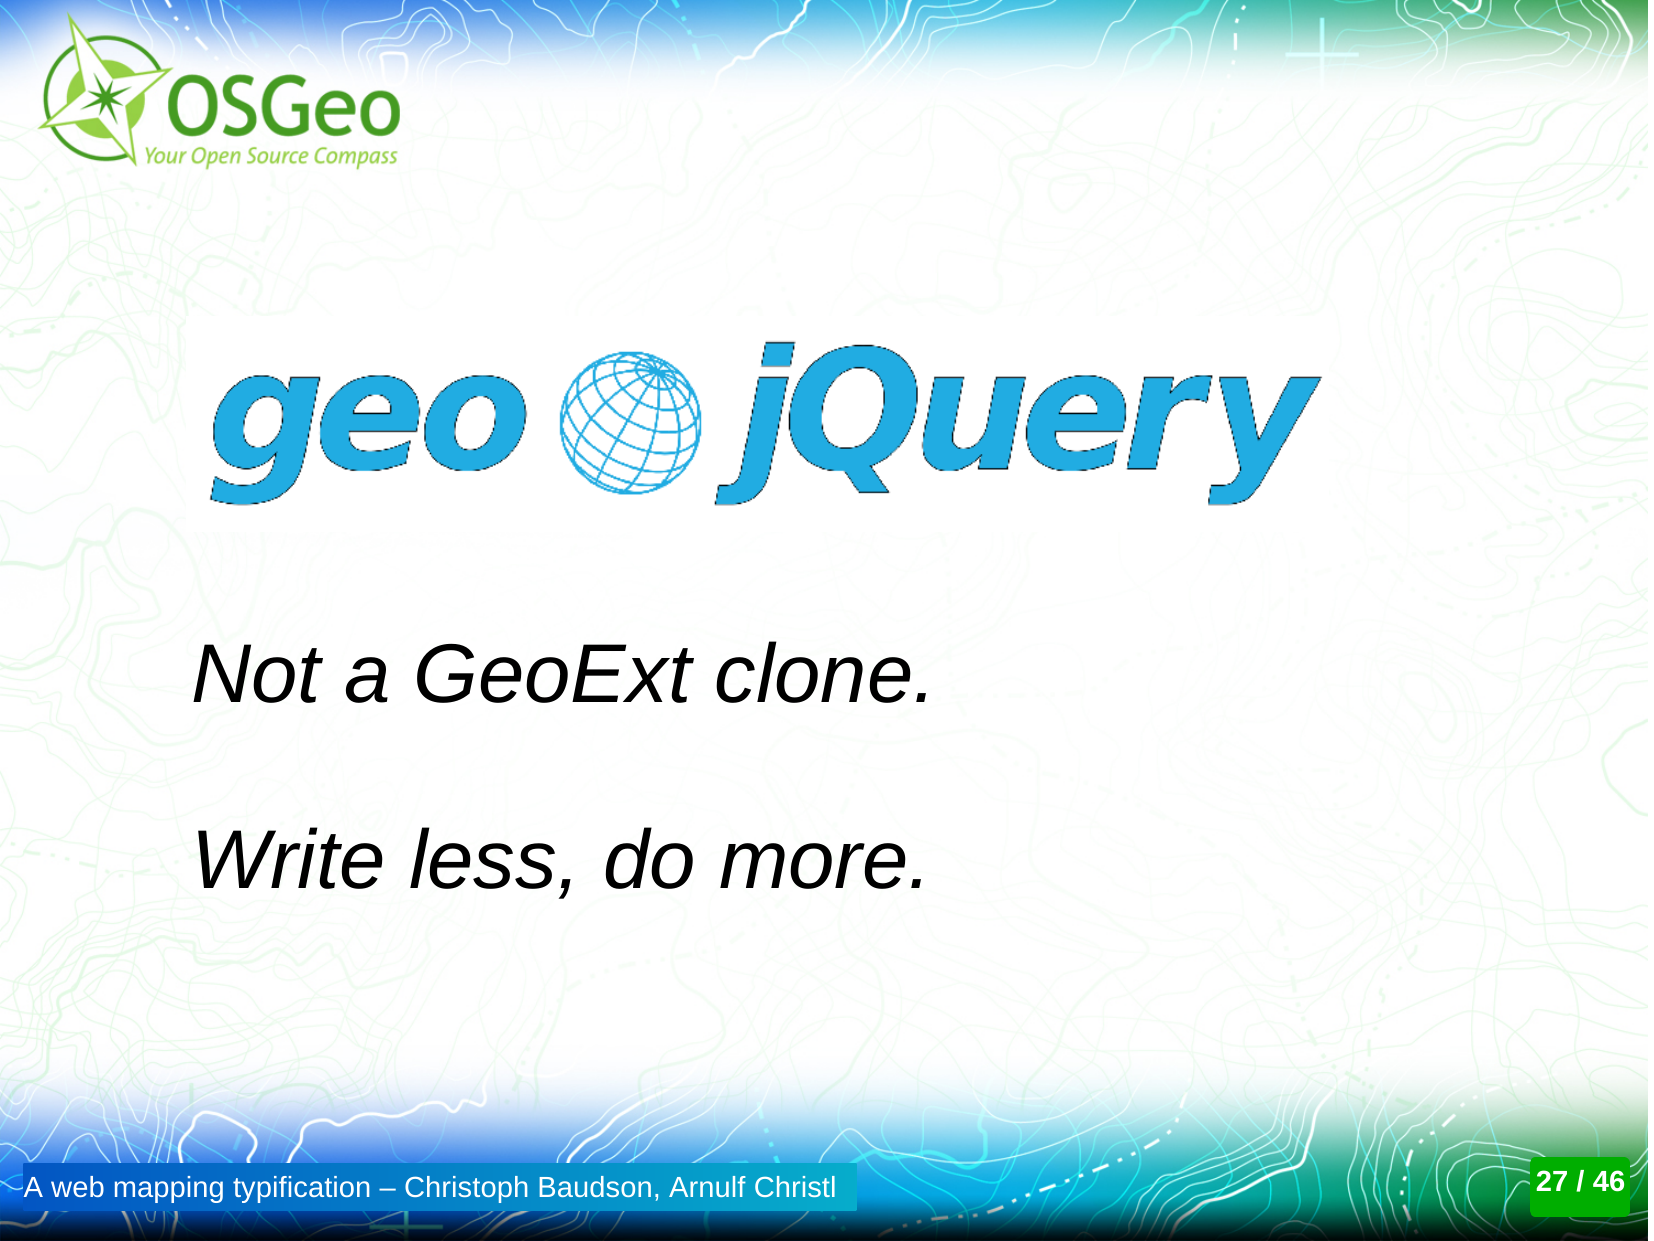

Not a GeoExt clone.
Write less, do more.